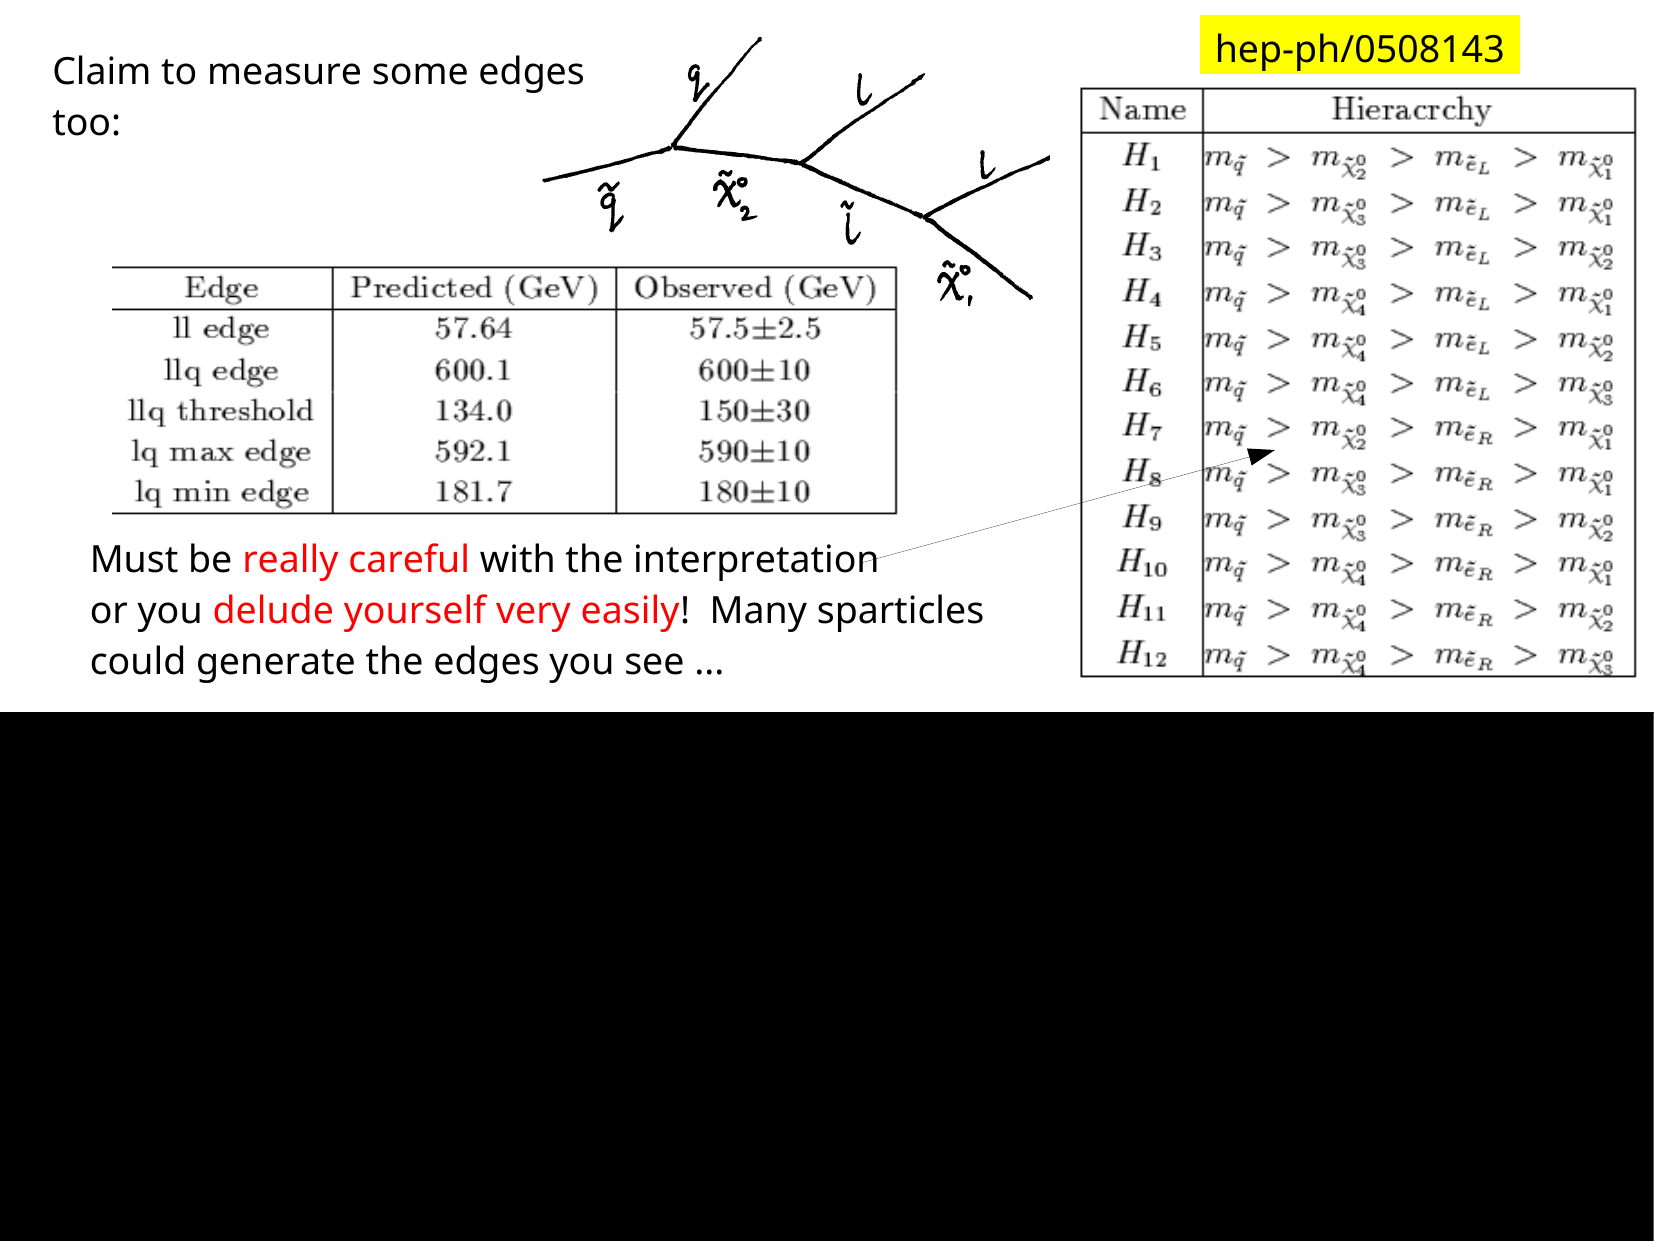

hep-ph/0508143
Claim to measure some edges too:
Must be really careful with the interpretation
or you delude yourself very easily! Many sparticles
could generate the edges you see ...